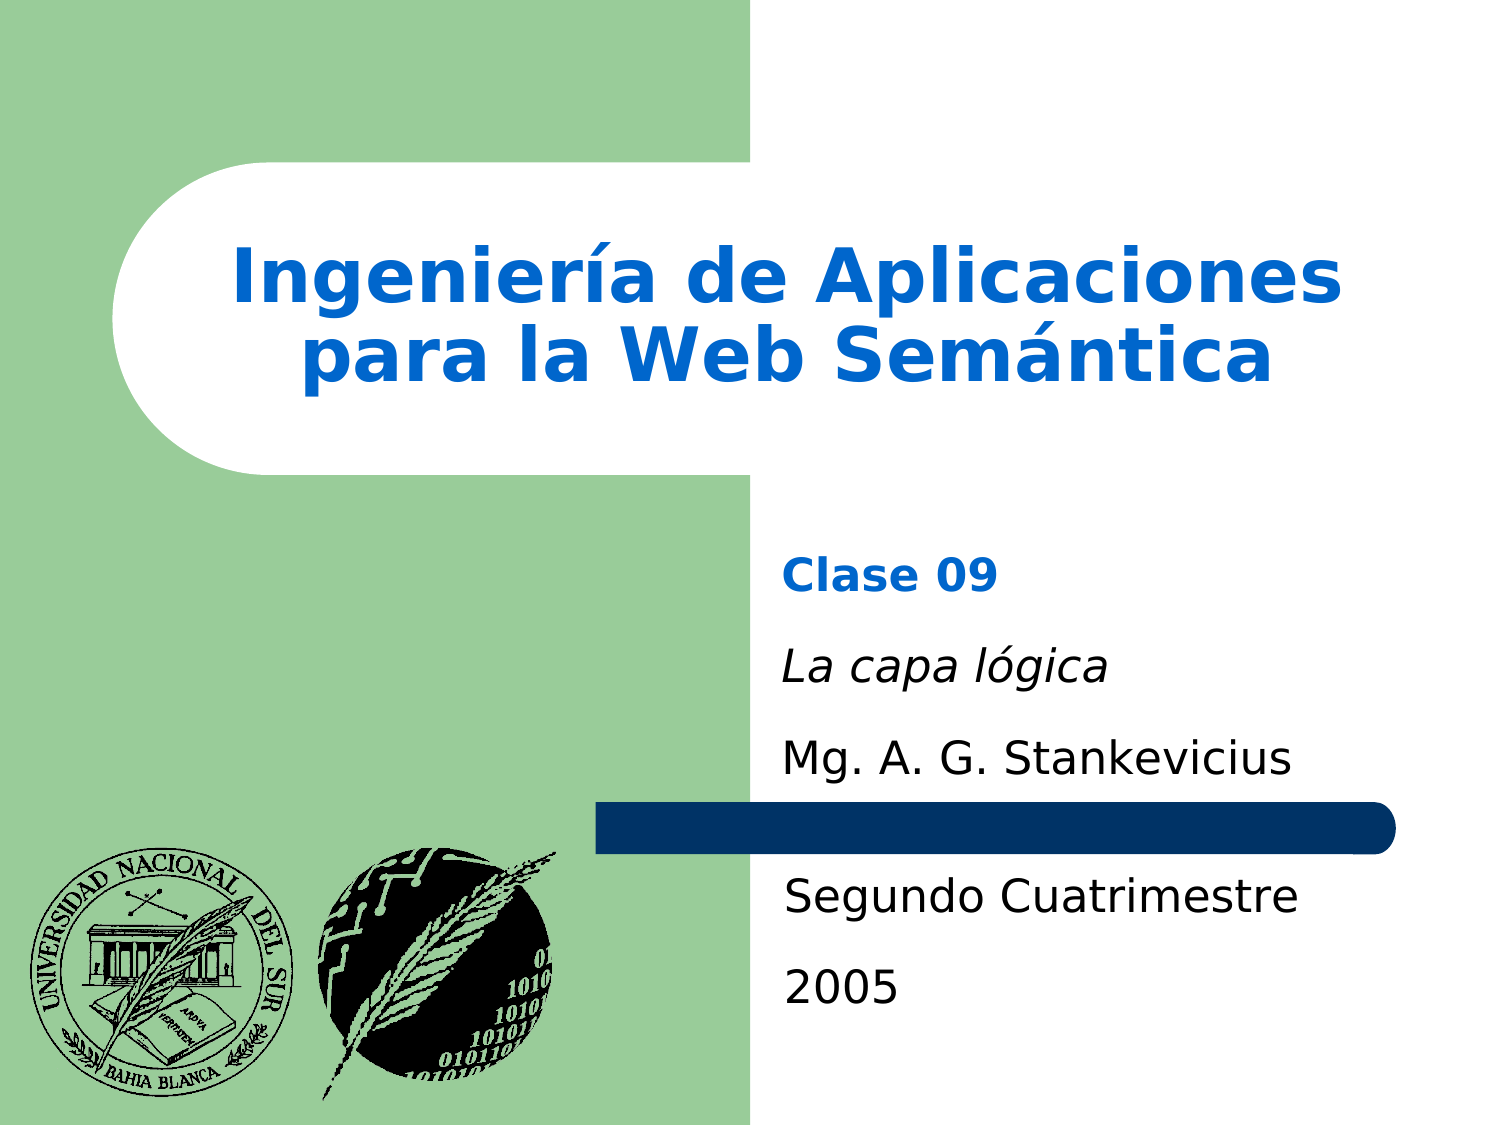

# Ingeniería de Aplicaciones para la Web Semántica
Clase 09
La capa lógica
Mg. A. G. Stankevicius
Segundo Cuatrimestre
2005